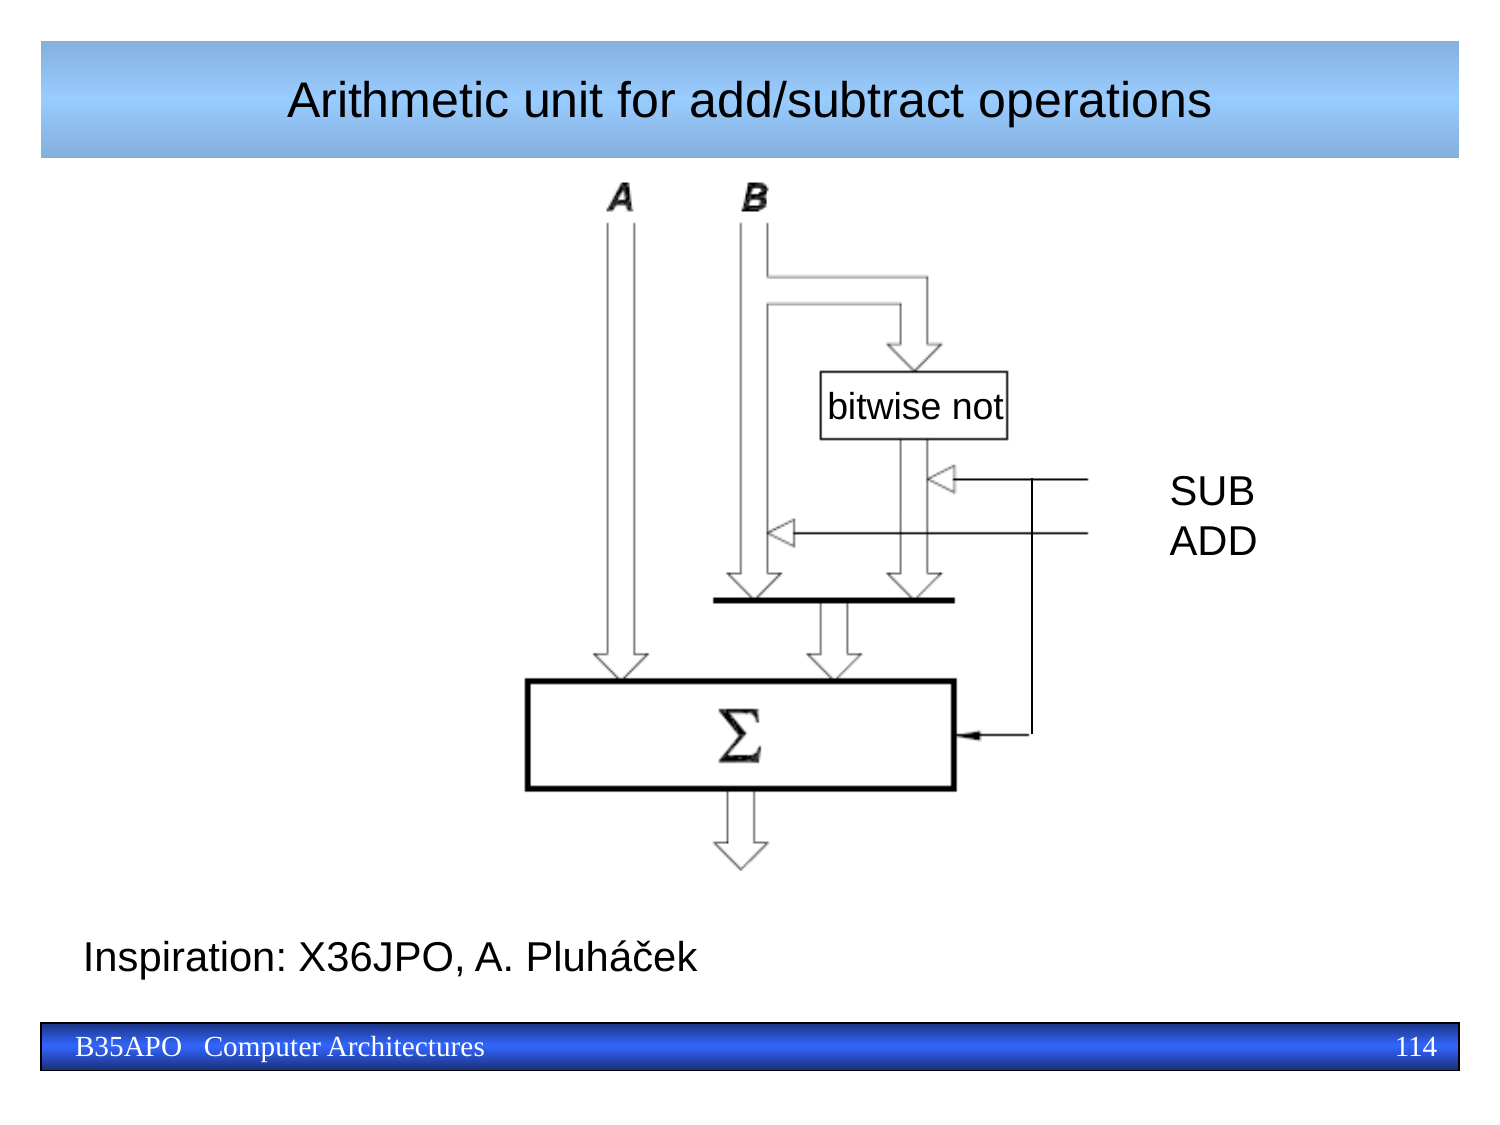

# Arithmetic unit for add/subtract operations
bitwise not
SUB
ADD
Inspiration: X36JPO, A. Pluháček
B35APO Computer Architectures
114